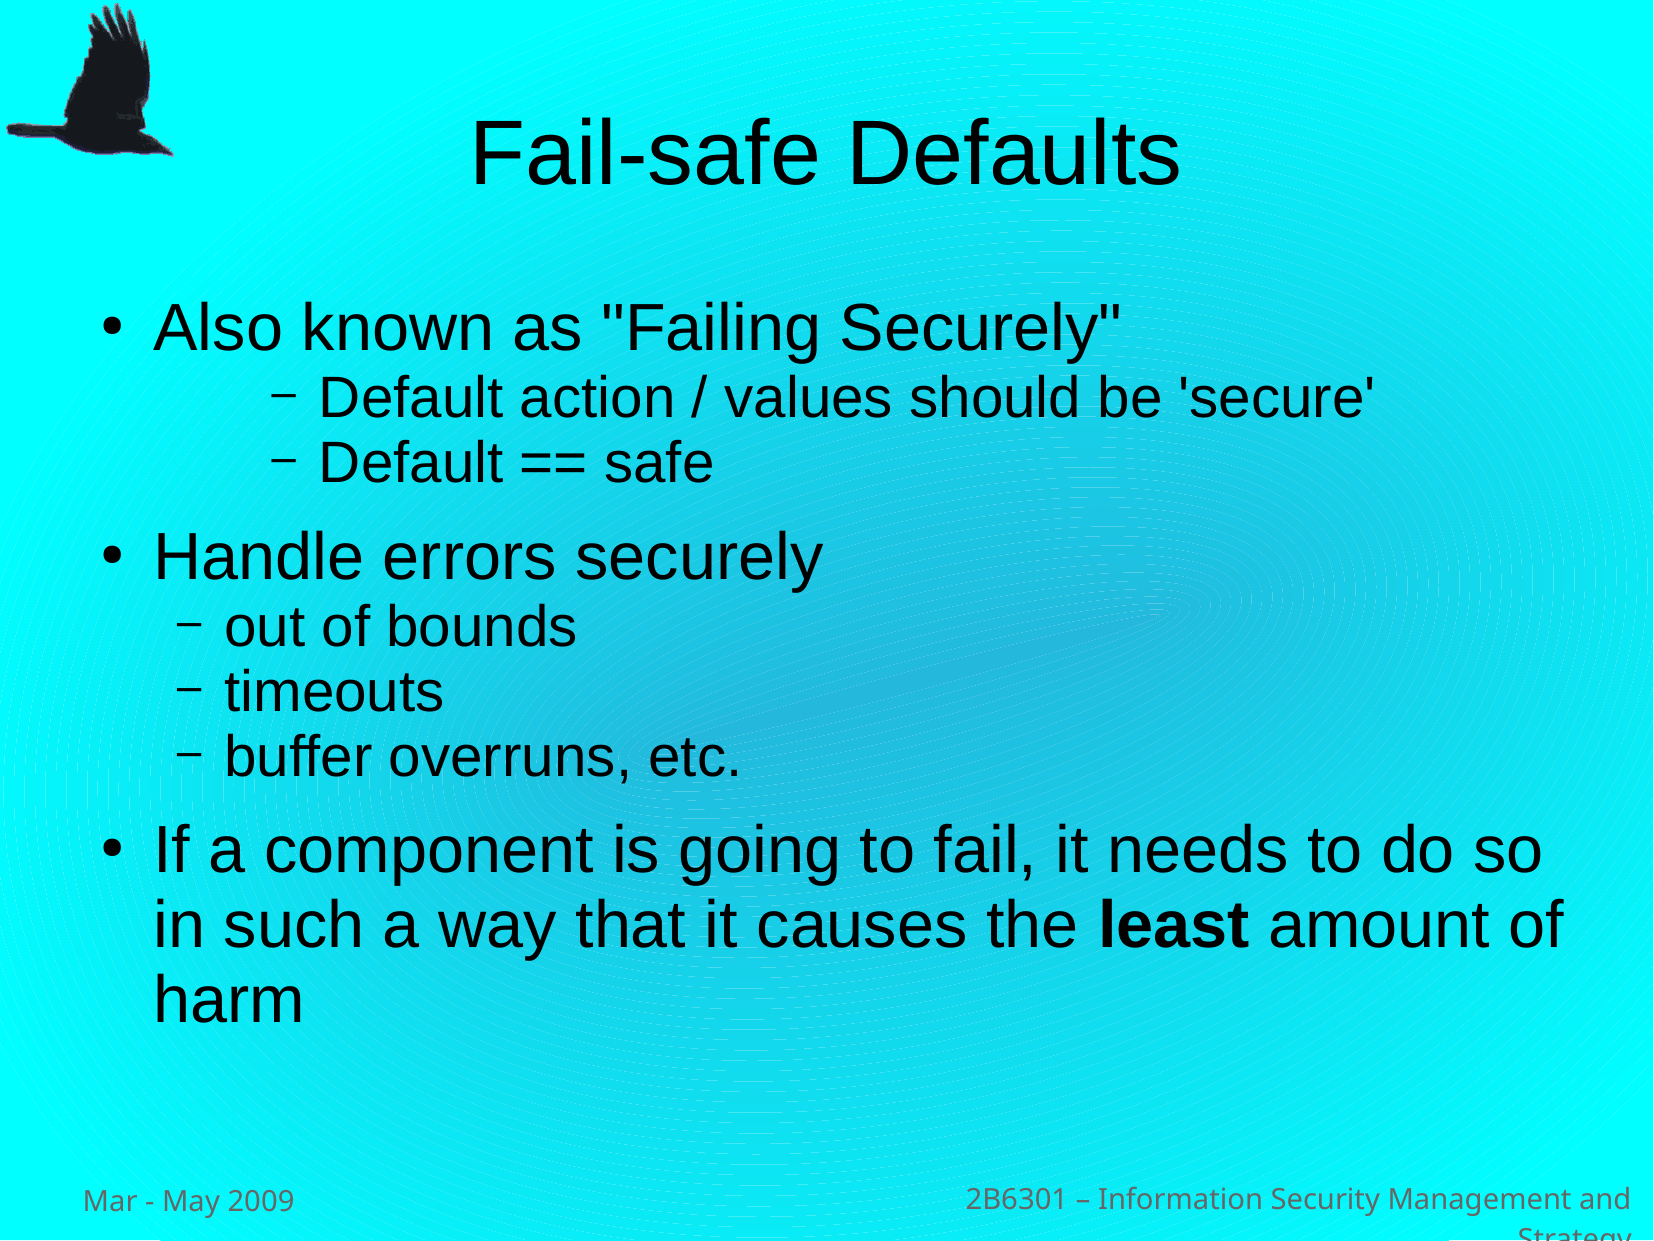

# Fail-safe Defaults
Also known as "Failing Securely"
Default action / values should be 'secure'
Default == safe
Handle errors securely
out of bounds
timeouts
buffer overruns, etc.
If a component is going to fail, it needs to do so in such a way that it causes the least amount of harm